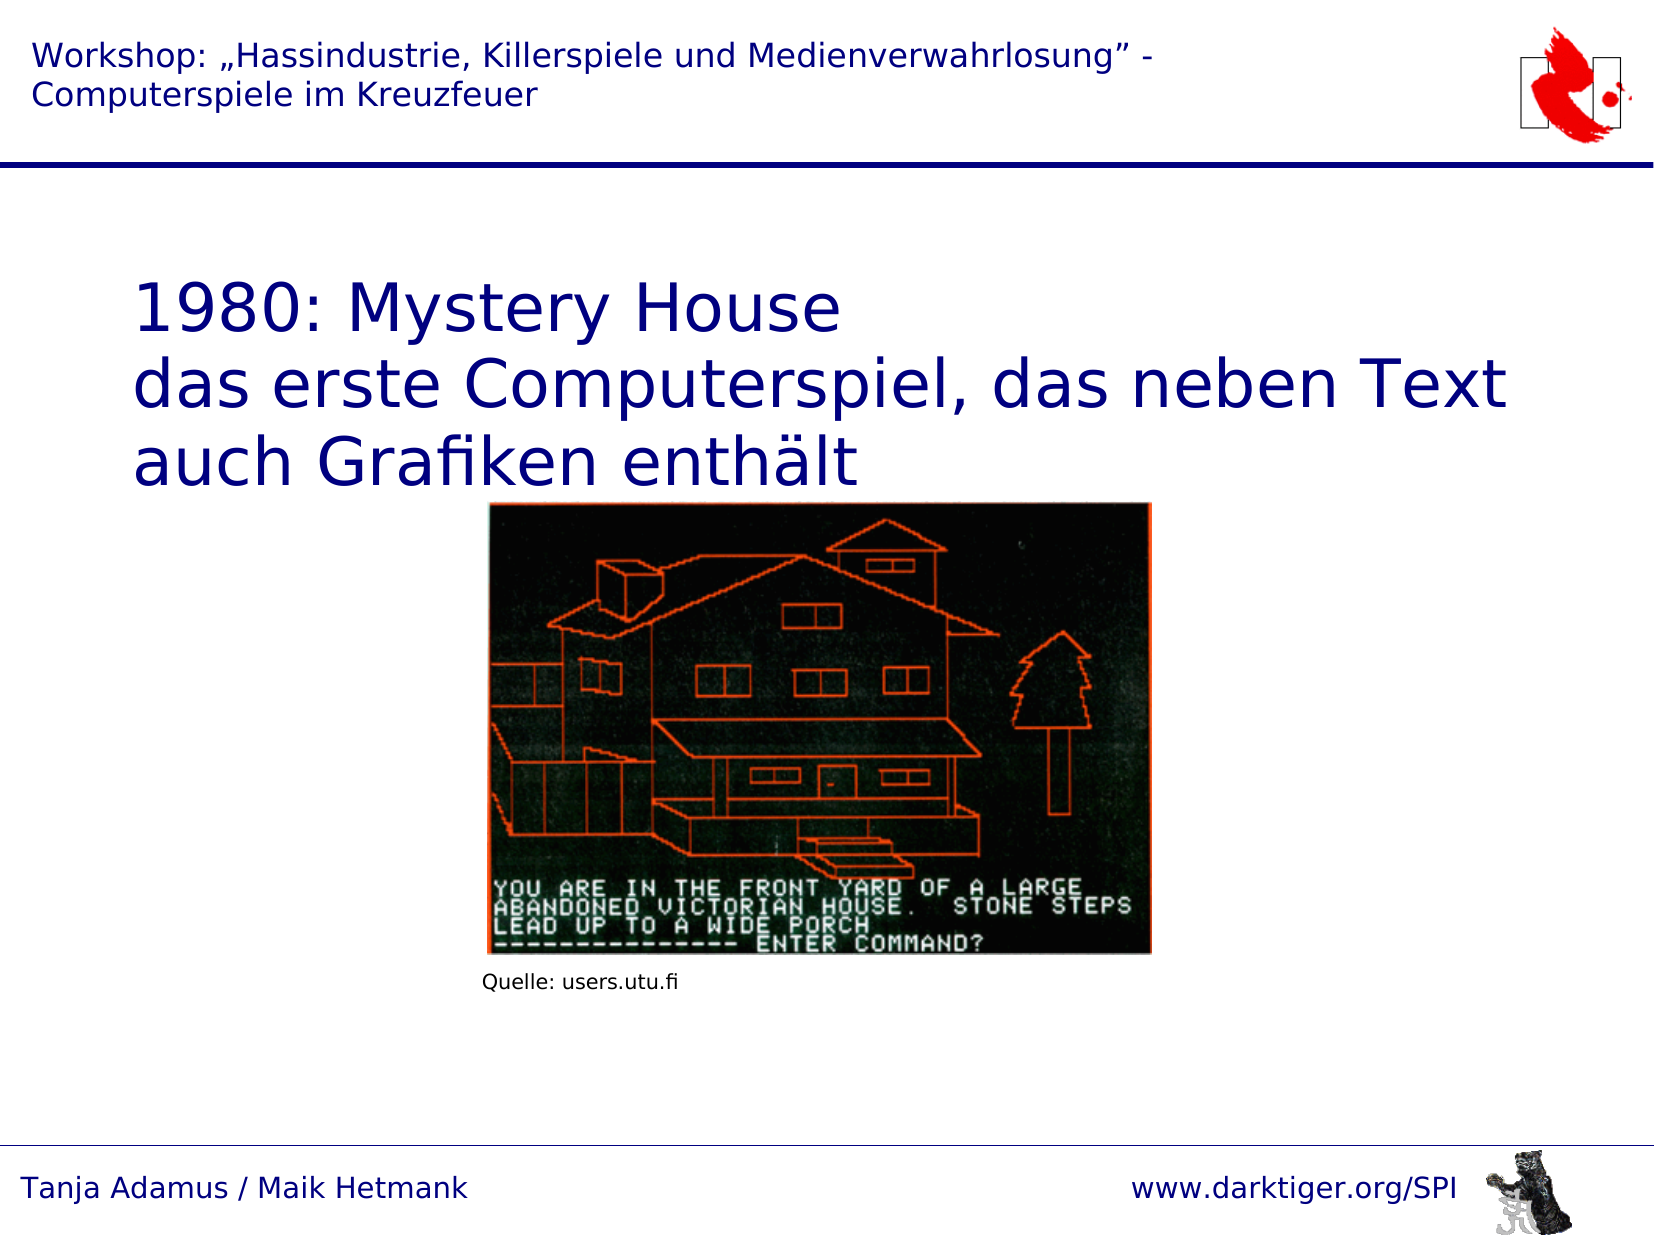

Workshop: „Hassindustrie, Killerspiele und Medienverwahrlosung” - Computerspiele im Kreuzfeuer
1980: Mystery House
das erste Computerspiel, das neben Text auch Grafiken enthält
Quelle: users.utu.fi